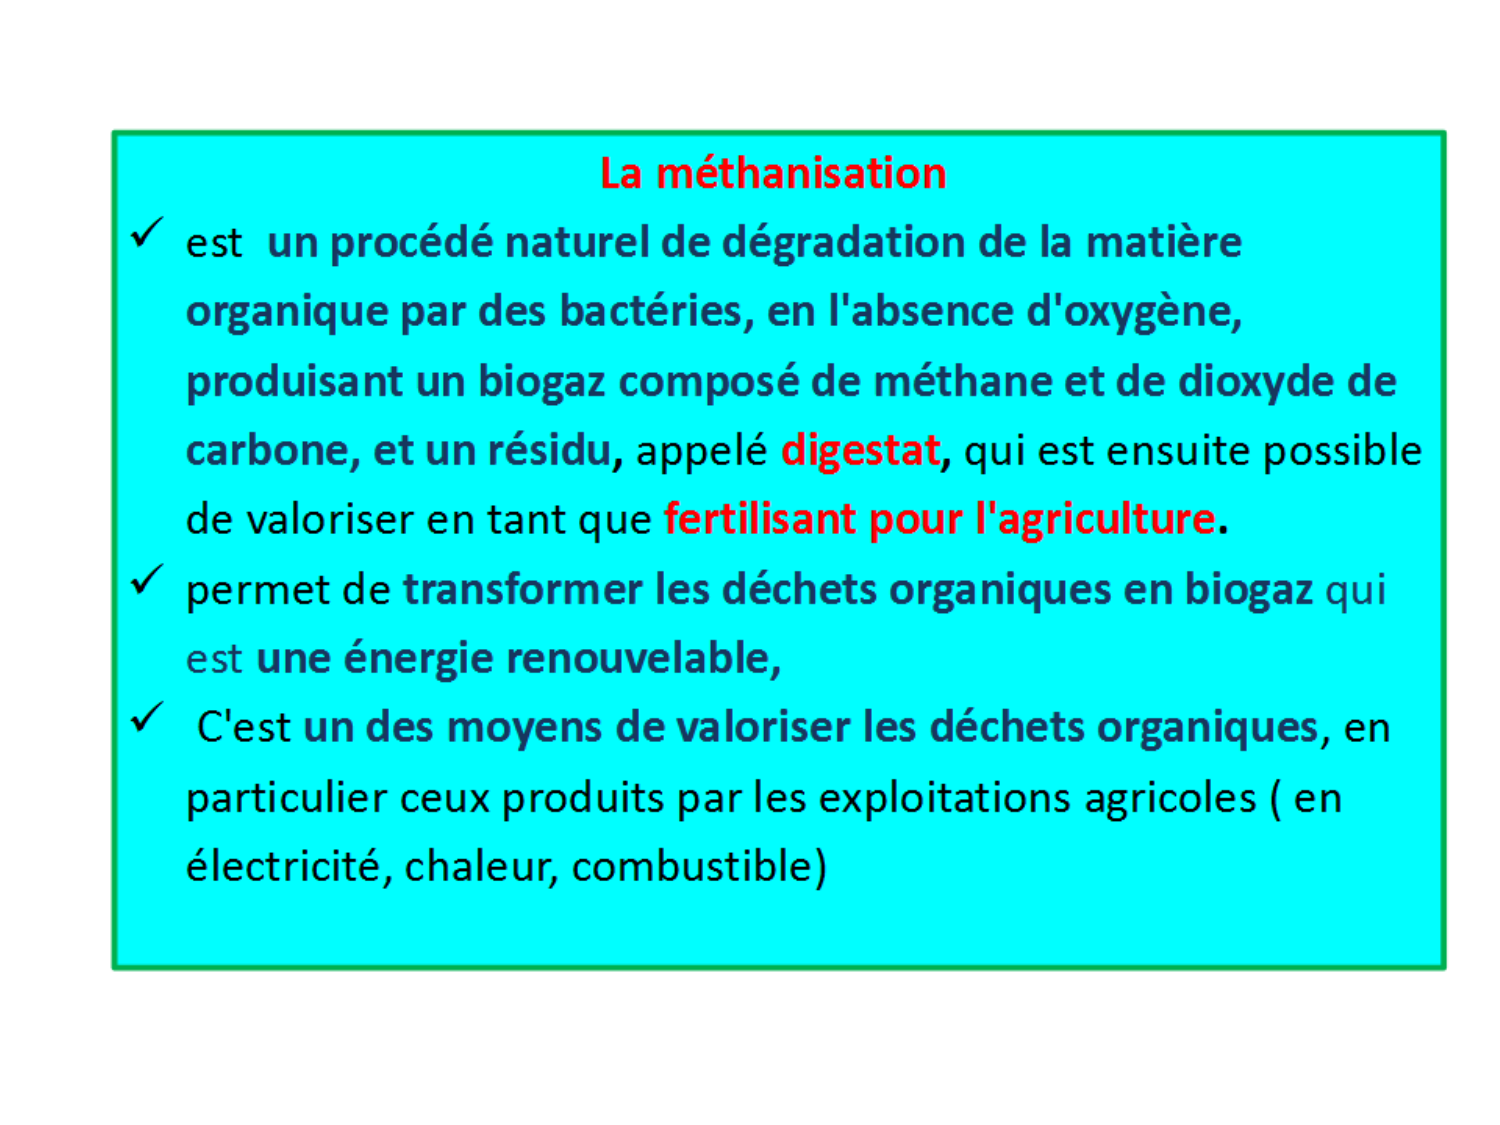

La méthanisation
est un procédé naturel de dégradation de la matière organique par des bactéries, en l'absence d'oxygène, produisant un biogaz composé de méthane et de dioxyde de carbone, et un résidu, appelé digestat, qu'il est ensuite possible de valoriser en tant que fertilisant pour l'agriculture.
permet de transformer les déchets organiques en biogaz qui est une énergie renouvelable,
C'est un des moyens de valoriser les déchets organiques, en particulier ceux produits par les exploitations agricoles ( en électricité, chaleur, combustible)